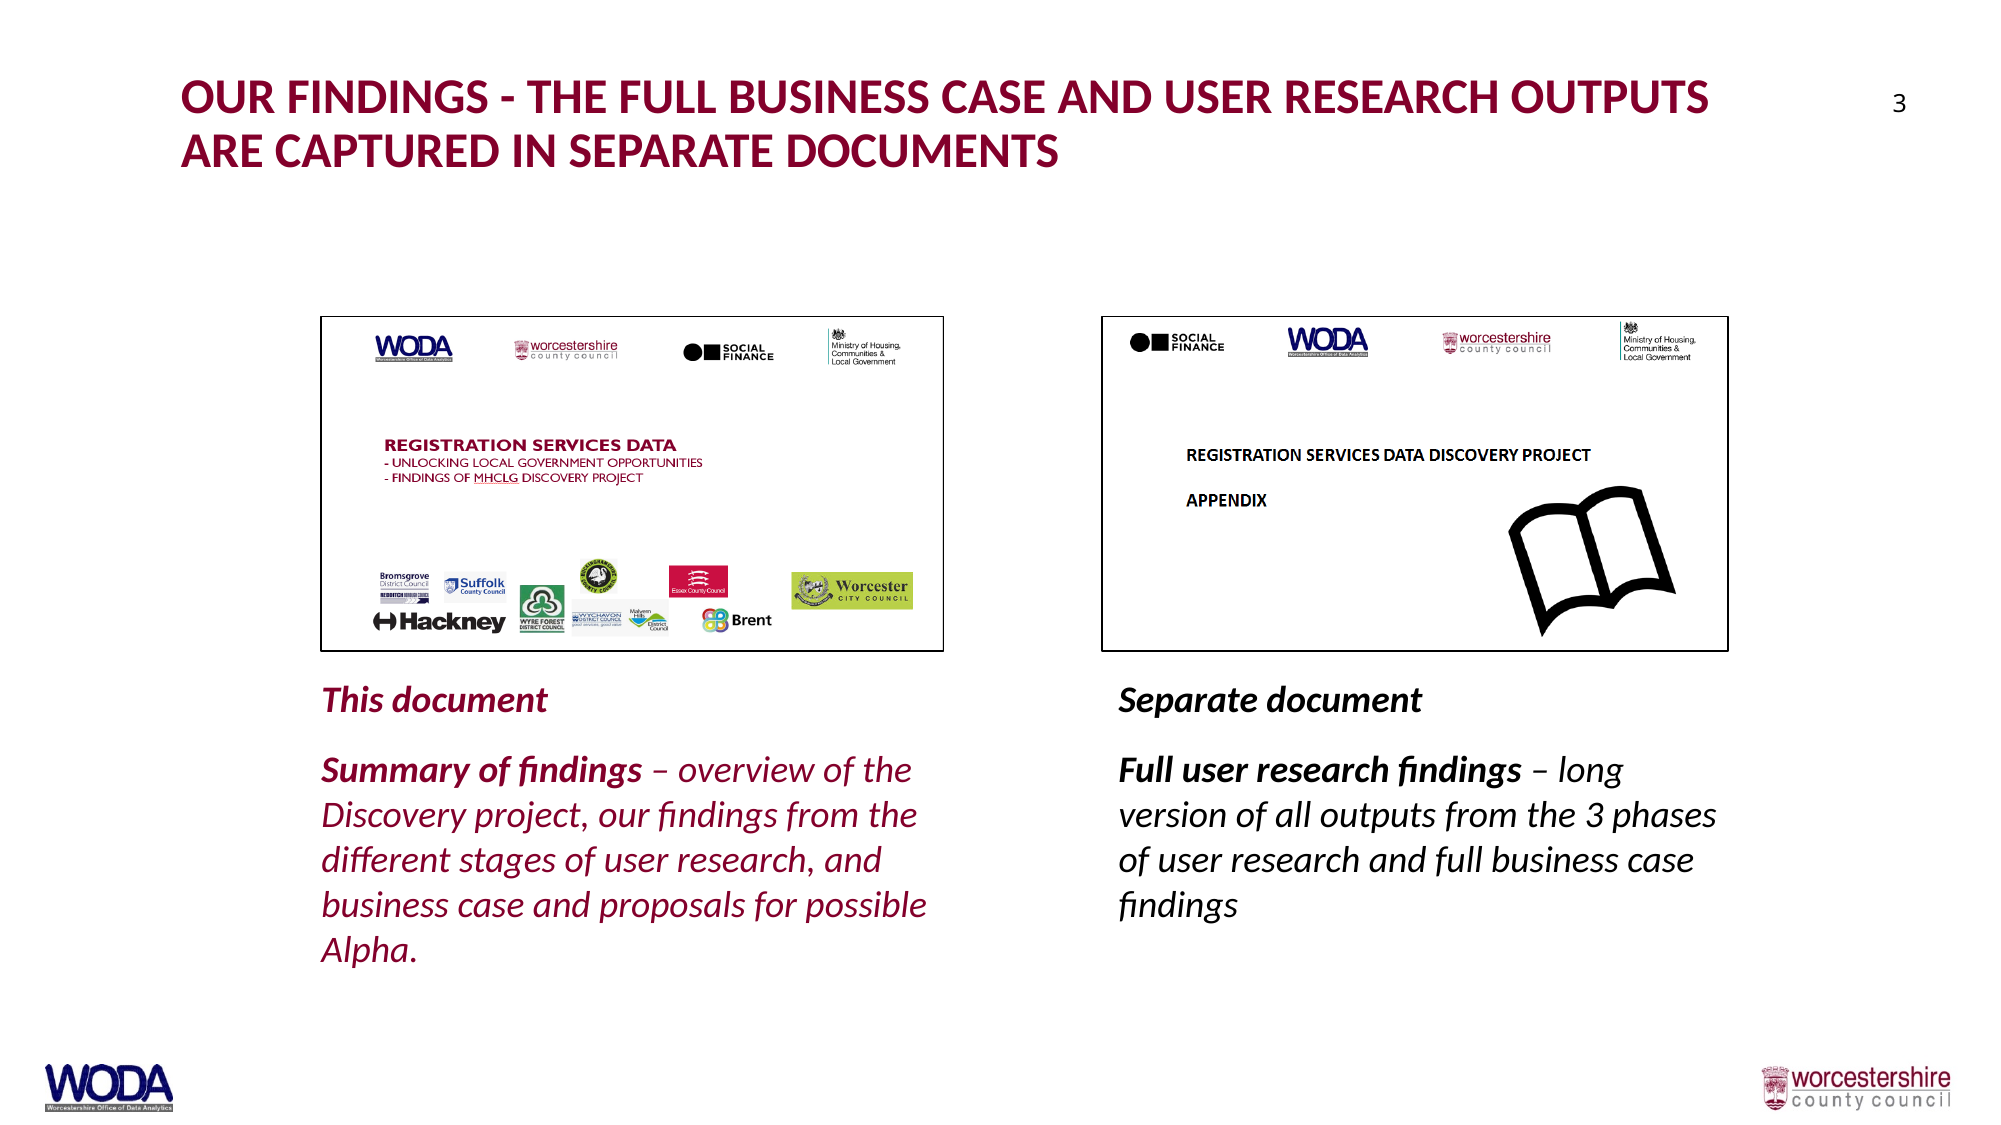

OUR FINDINGS - THE FULL BUSINESS CASE AND USER RESEARCH OUTPUTS ARE CAPTURED IN SEPARATE DOCUMENTS
This document
Summary of findings – overview of the Discovery project, our findings from the different stages of user research, and business case and proposals for possible Alpha.
Separate document
Full user research findings – long version of all outputs from the 3 phases of user research and full business case findings